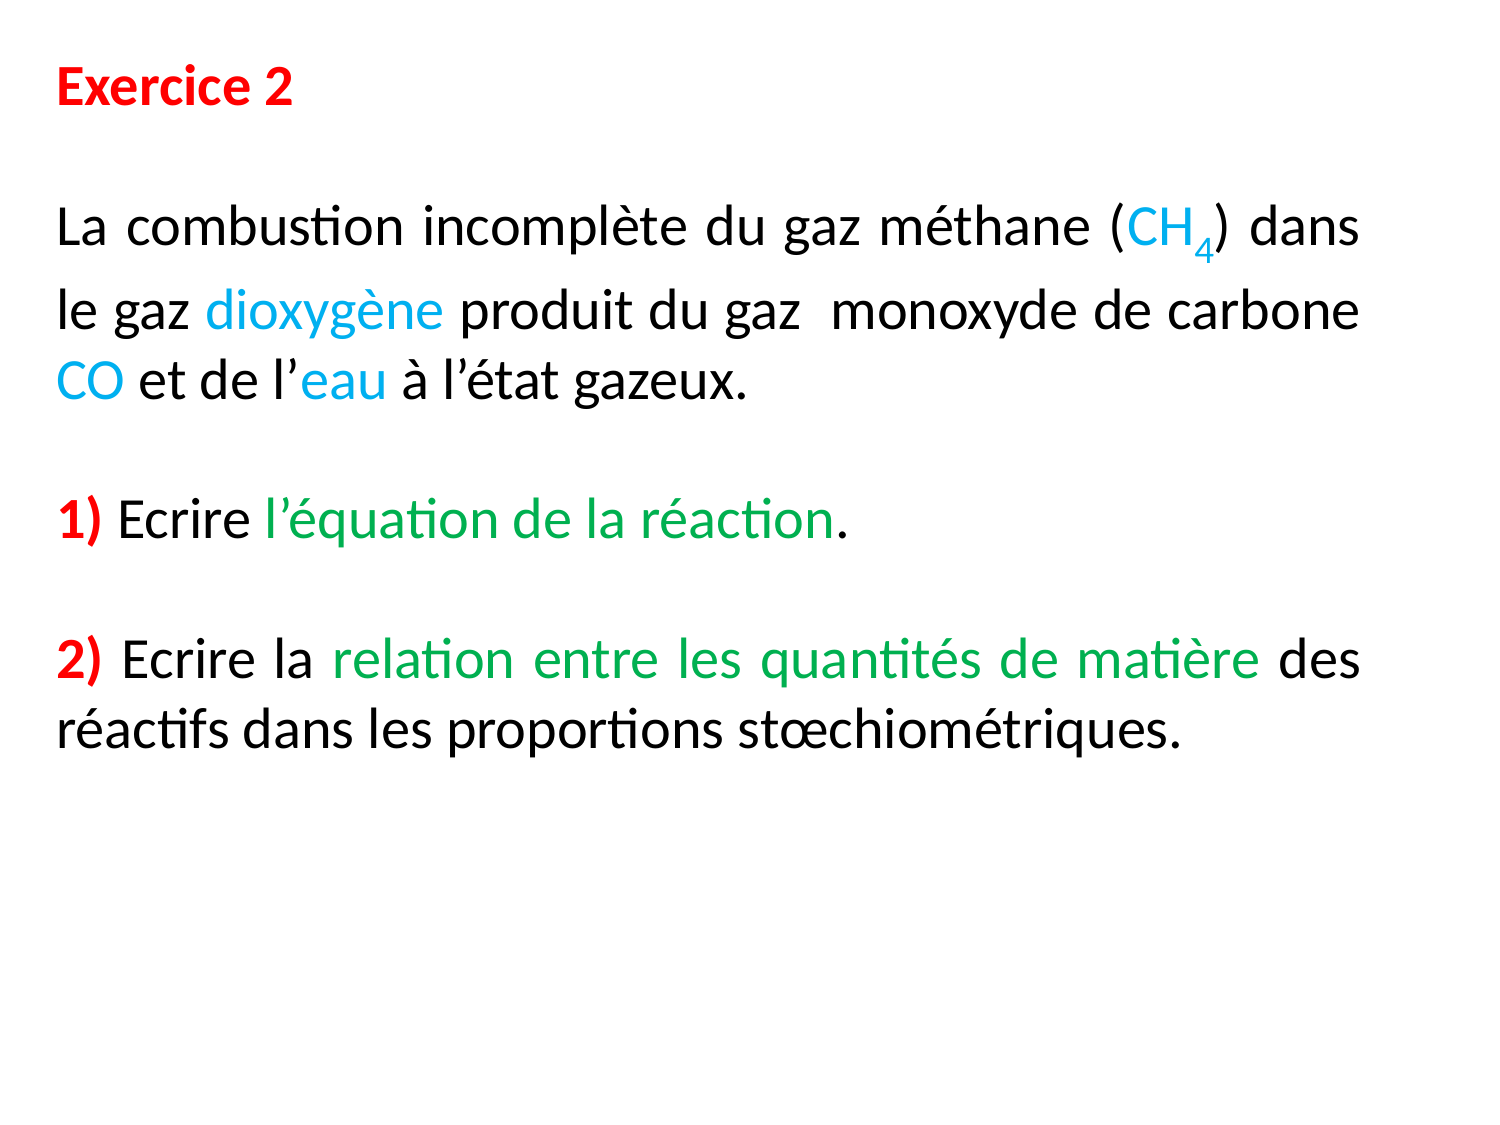

Exercice 2
La combustion incomplète du gaz méthane (CH4) dans le gaz dioxygène produit du gaz monoxyde de carbone CO et de l’eau à l’état gazeux.
1) Ecrire l’équation de la réaction.
2) Ecrire la relation entre les quantités de matière des réactifs dans les proportions stœchiométriques.